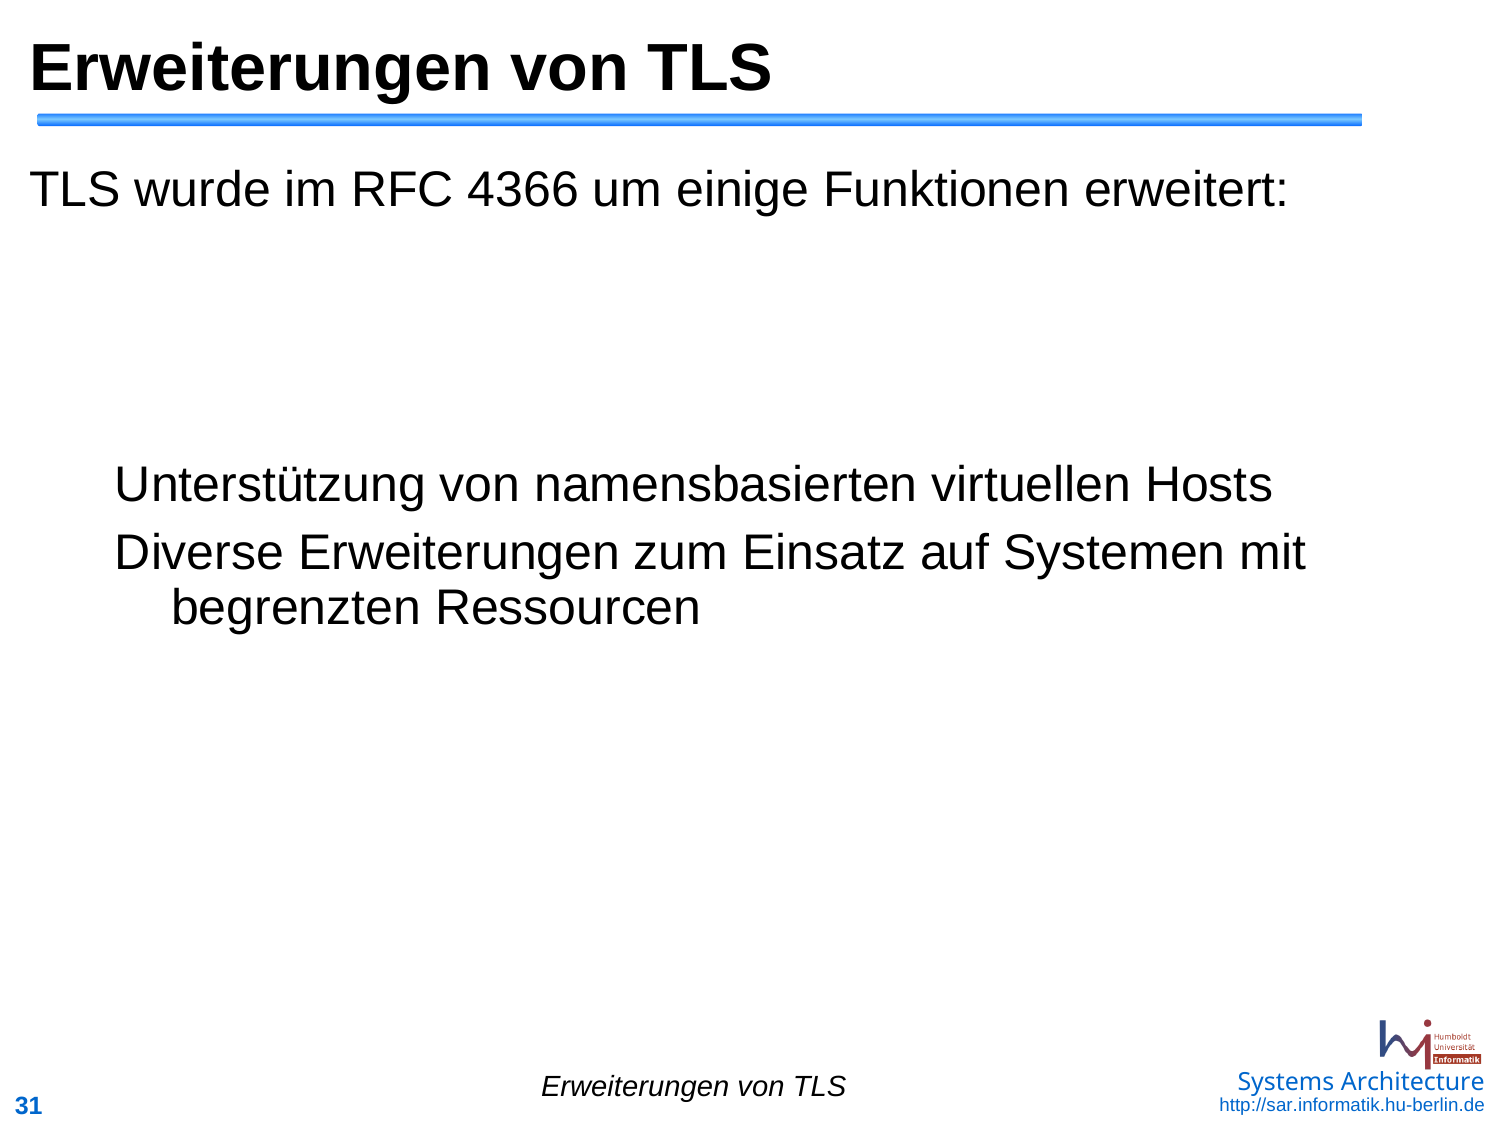

# Erweiterungen von TLS
TLS wurde im RFC 4366 um einige Funktionen erweitert:
Unterstützung von namensbasierten virtuellen Hosts
Diverse Erweiterungen zum Einsatz auf Systemen mit begrenzten Ressourcen
Erweiterungen von TLS